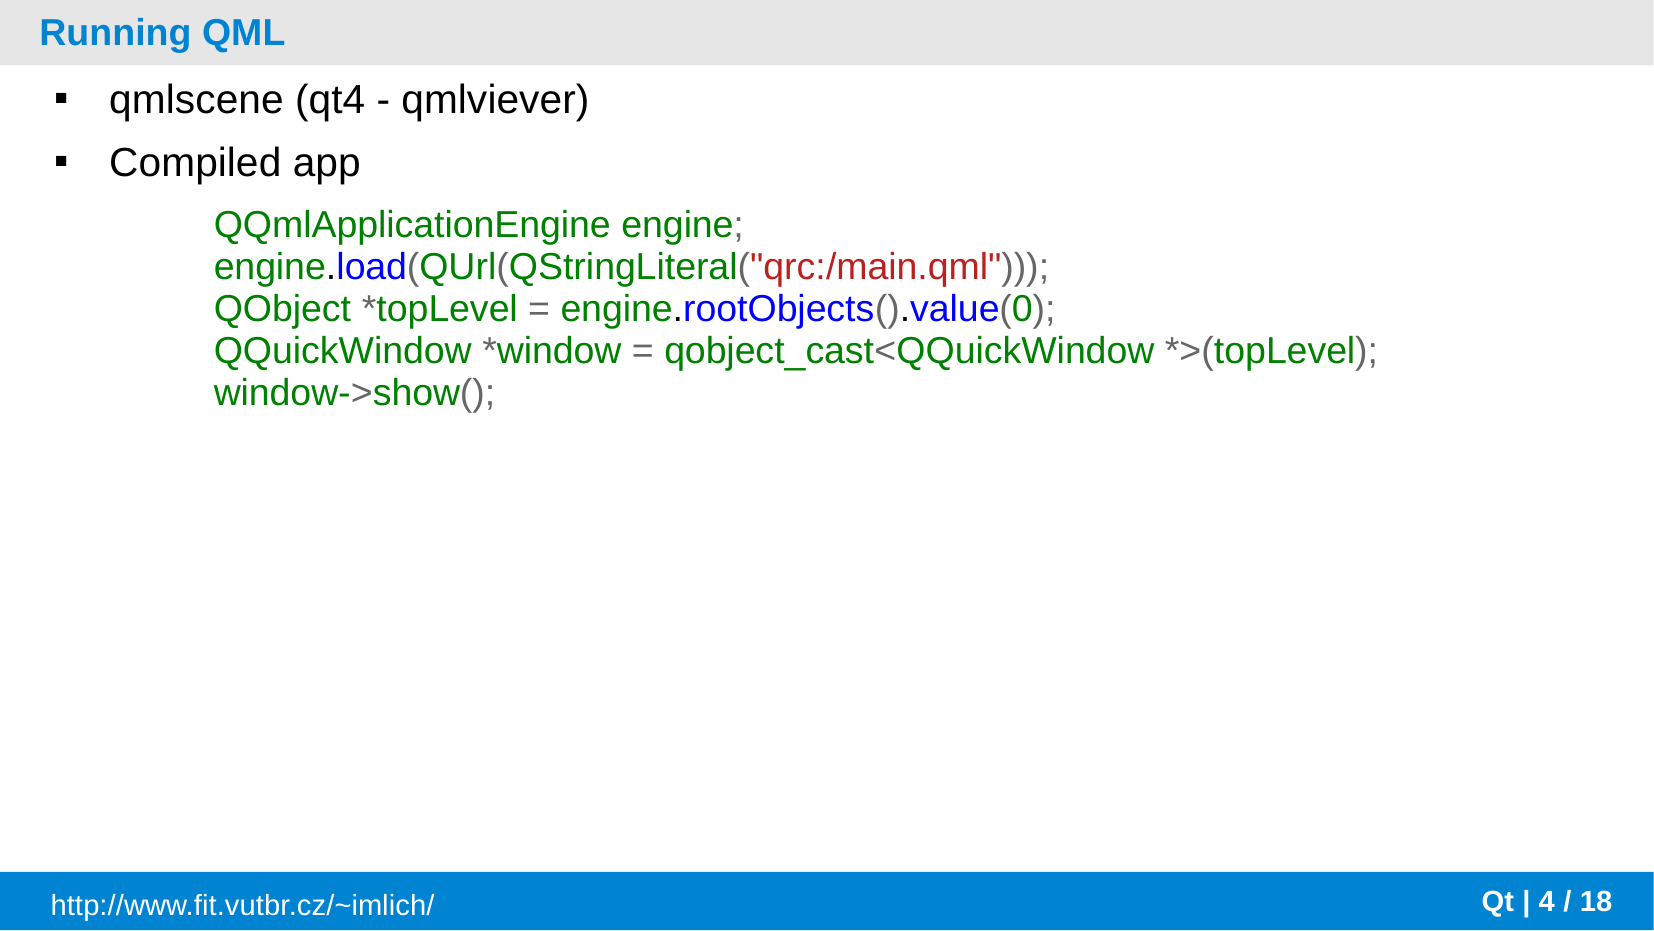

# Running QML
qmlscene (qt4 - qmlviever)
Compiled app
QQmlApplicationEngine engine;
engine.load(QUrl(QStringLiteral("qrc:/main.qml")));
QObject *topLevel = engine.rootObjects().value(0);
QQuickWindow *window = qobject_cast<QQuickWindow *>(topLevel);
window->show();